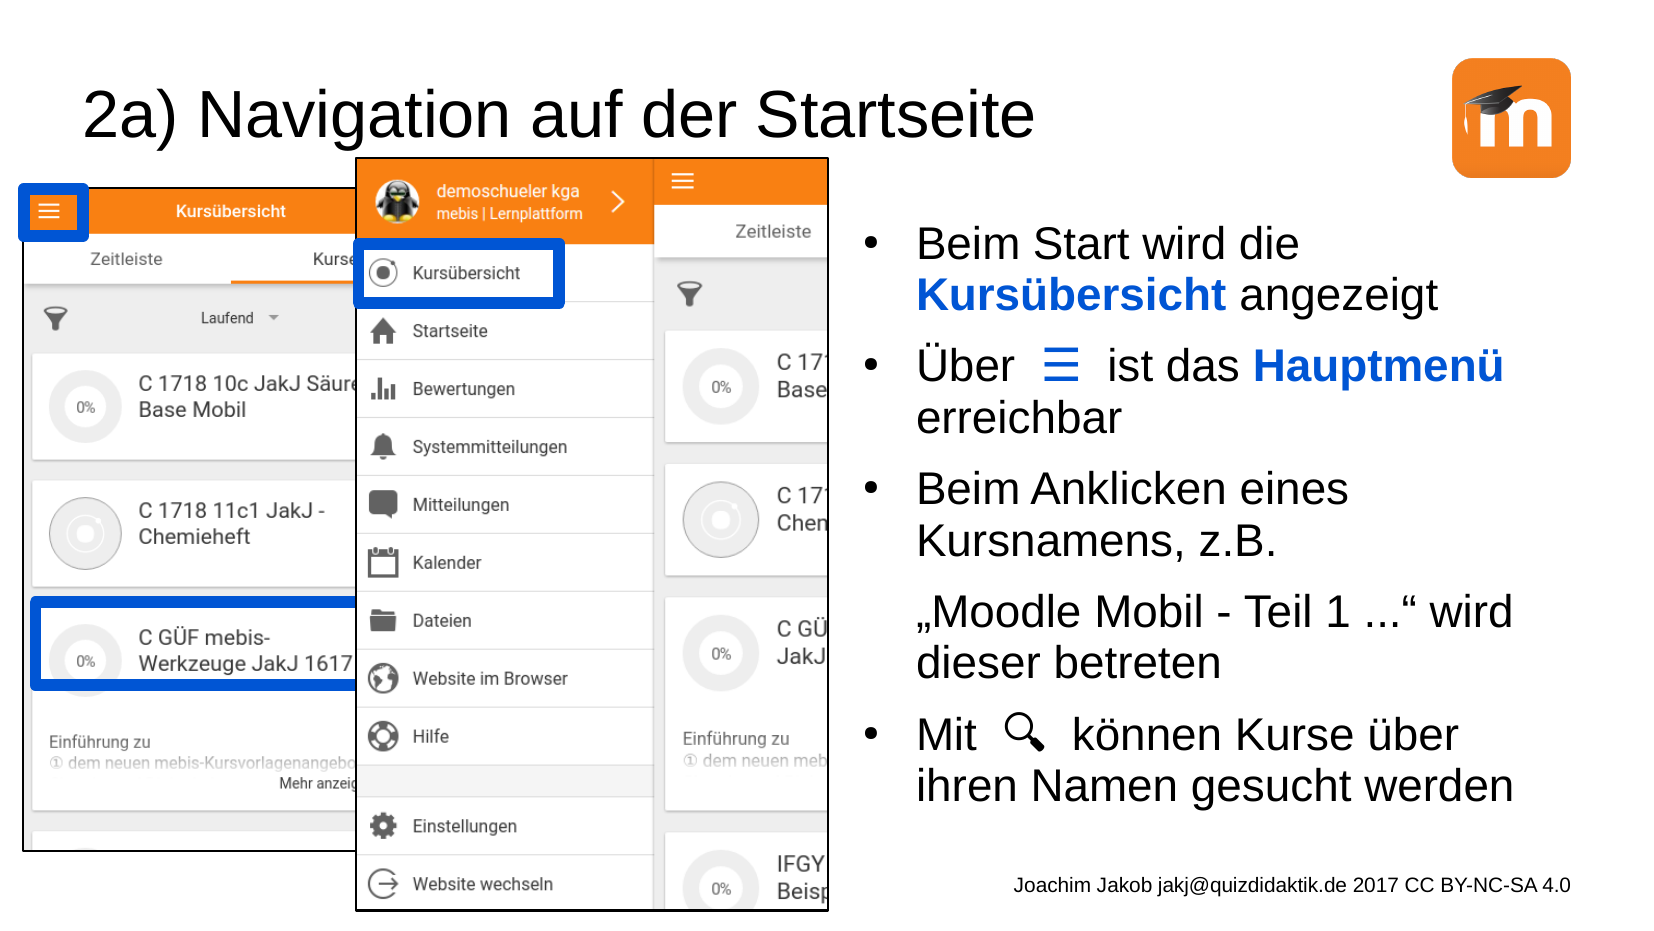

# 2a) Navigation auf der Startseite
Beim Start wird die Kursübersicht angezeigt
Über ☰ ist das Hauptmenü erreichbar
Beim Anklicken eines Kursnamens, z.B.
„Moodle Mobil - Teil 1 ...“ wird dieser betreten
Mit 🔍 können Kurse über ihren Namen gesucht werden